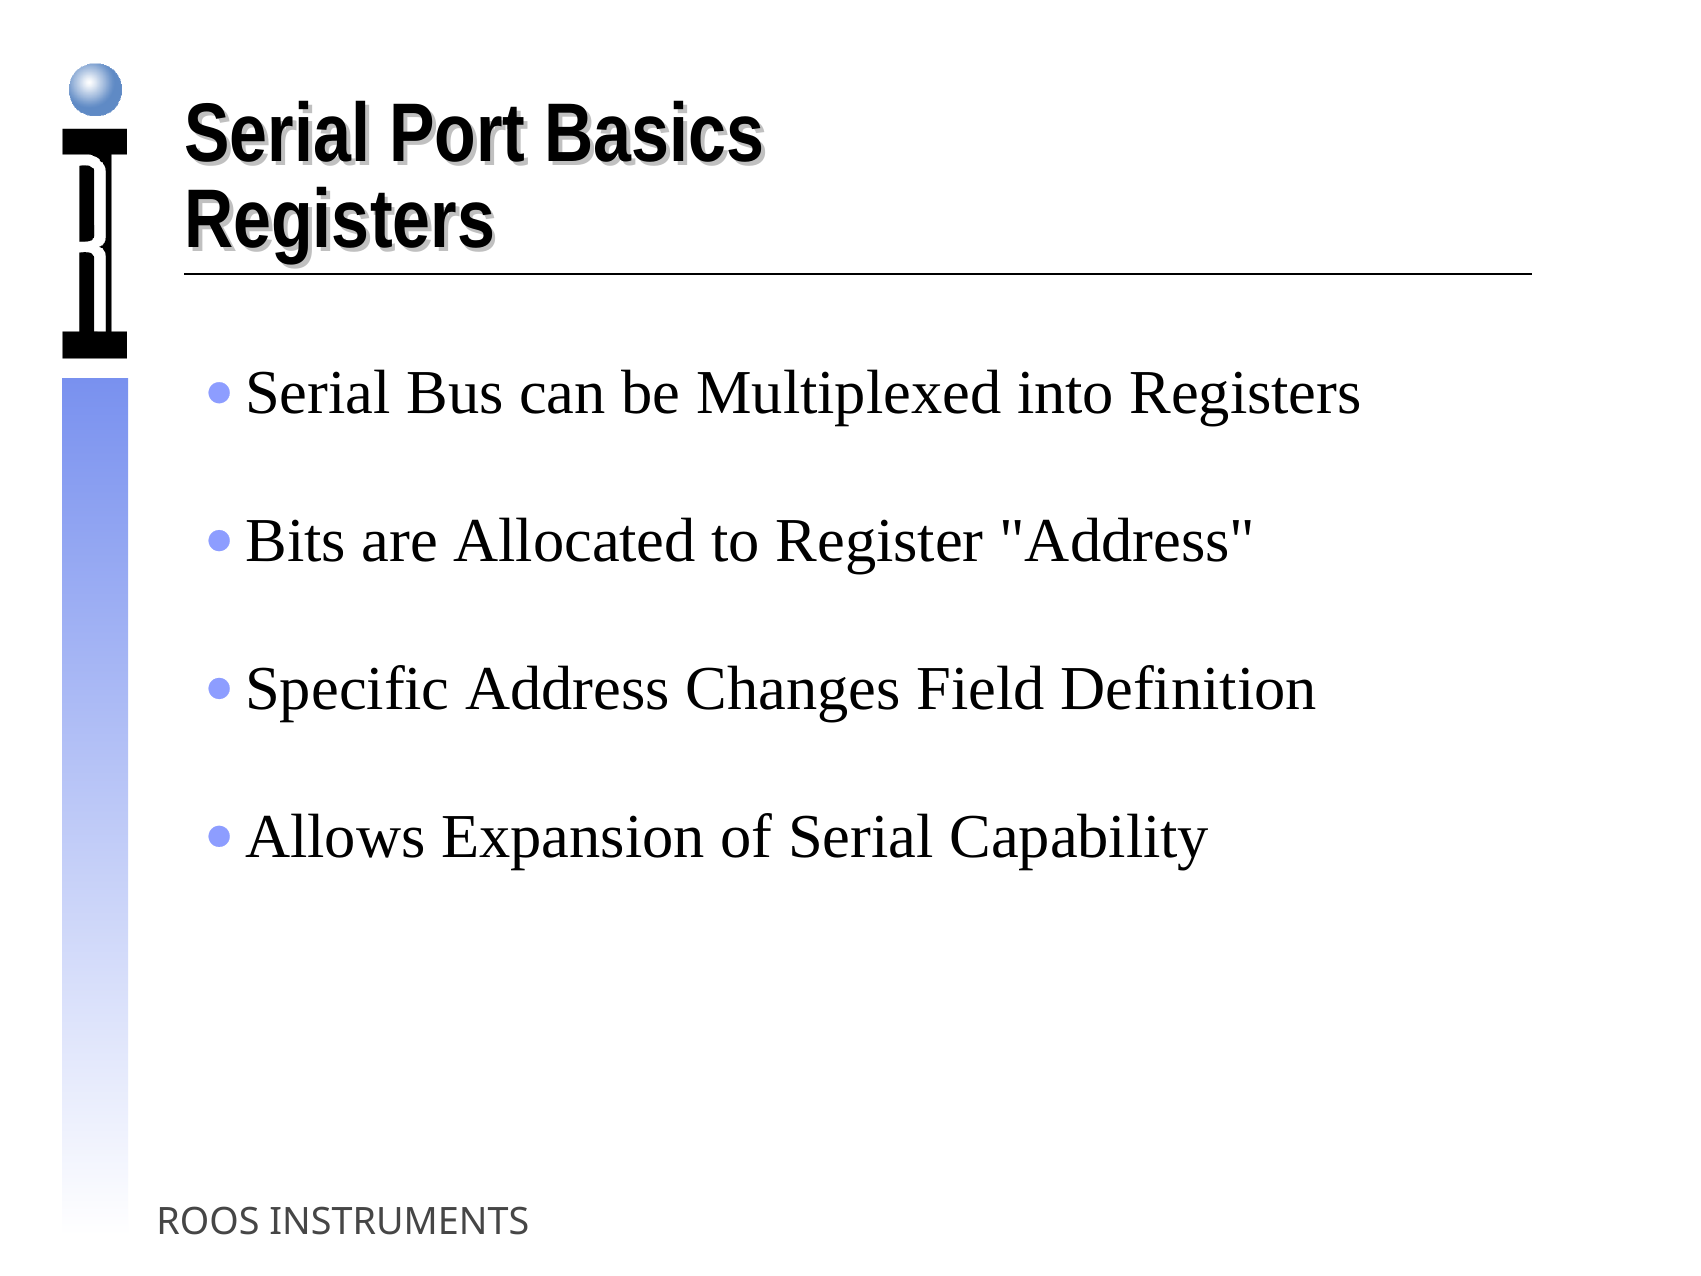

Serial Port Basics
Registers
Serial Bus can be Multiplexed into Registers
Bits are Allocated to Register "Address"
Specific Address Changes Field Definition
Allows Expansion of Serial Capability